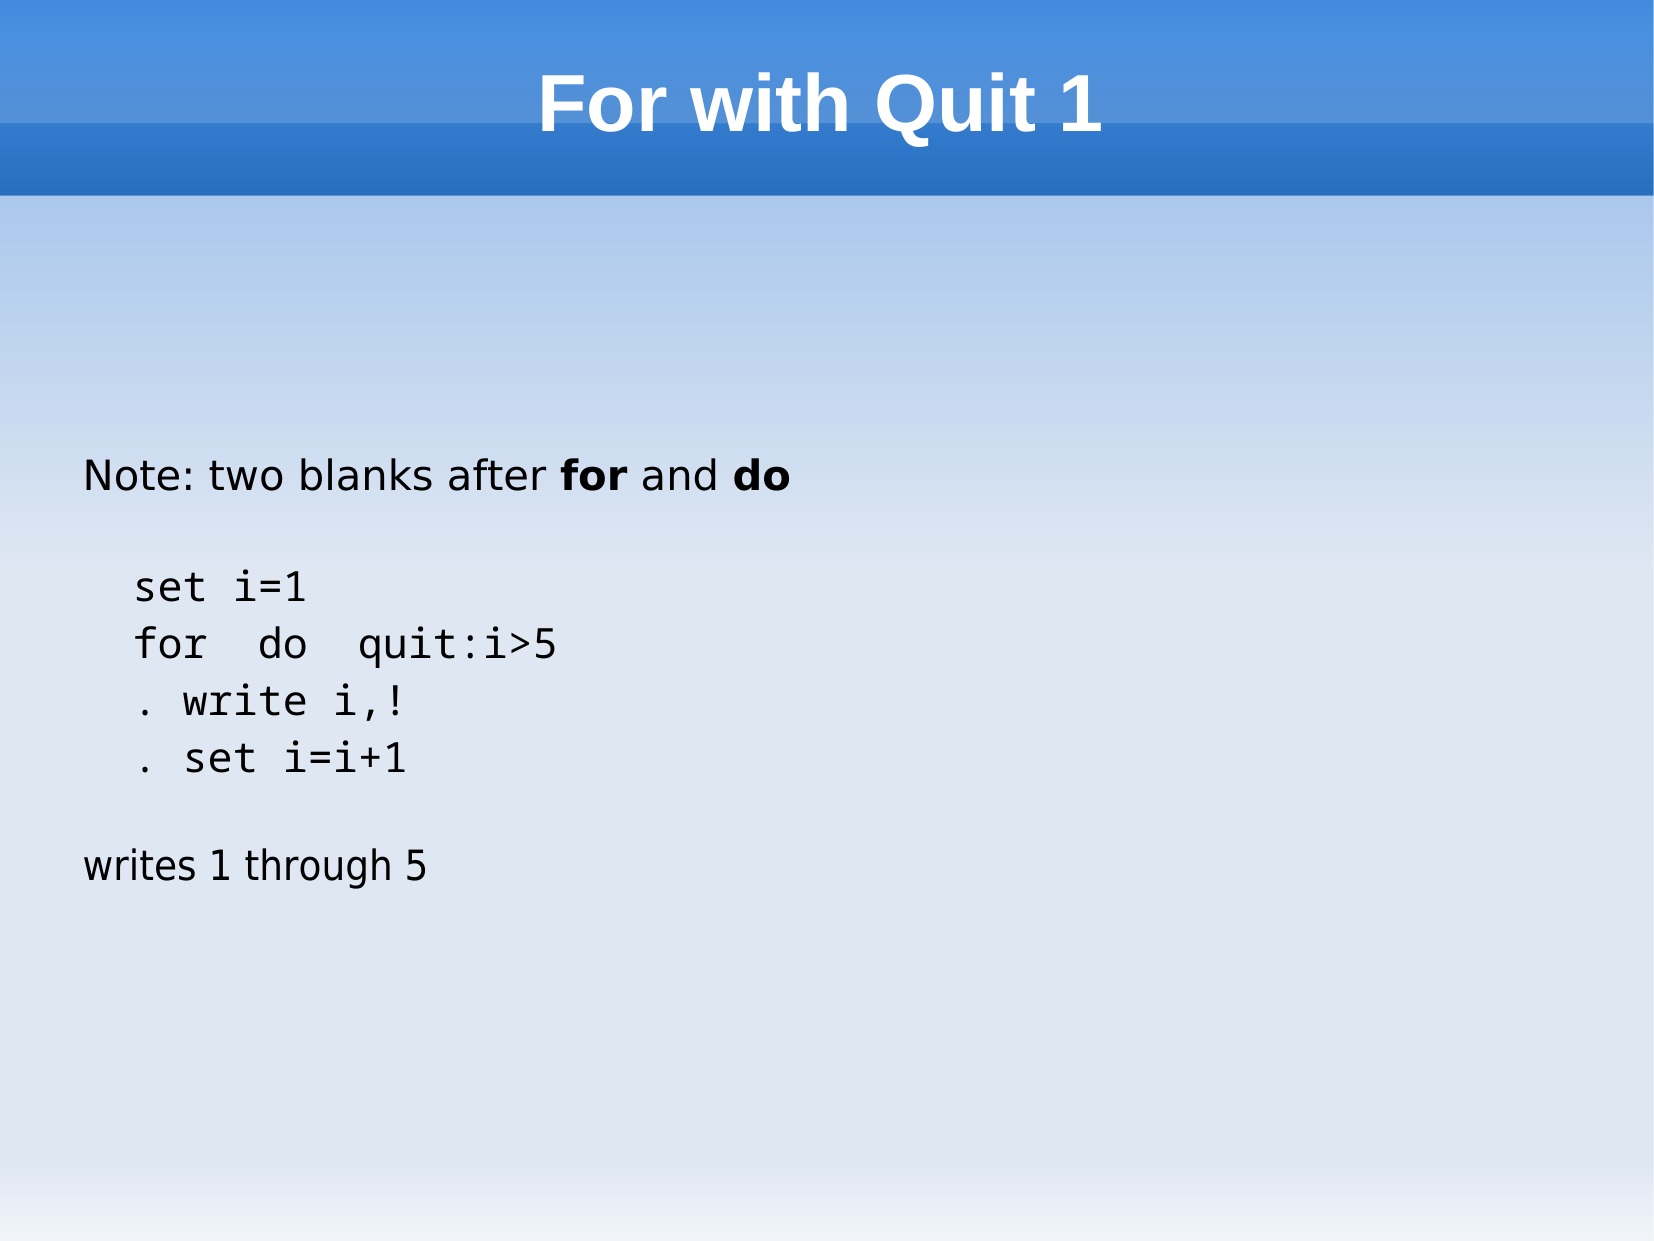

# For with Quit 1
Note: two blanks after for and do
 set i=1
 for do quit:i>5
 . write i,!
 . set i=i+1
writes 1 through 5